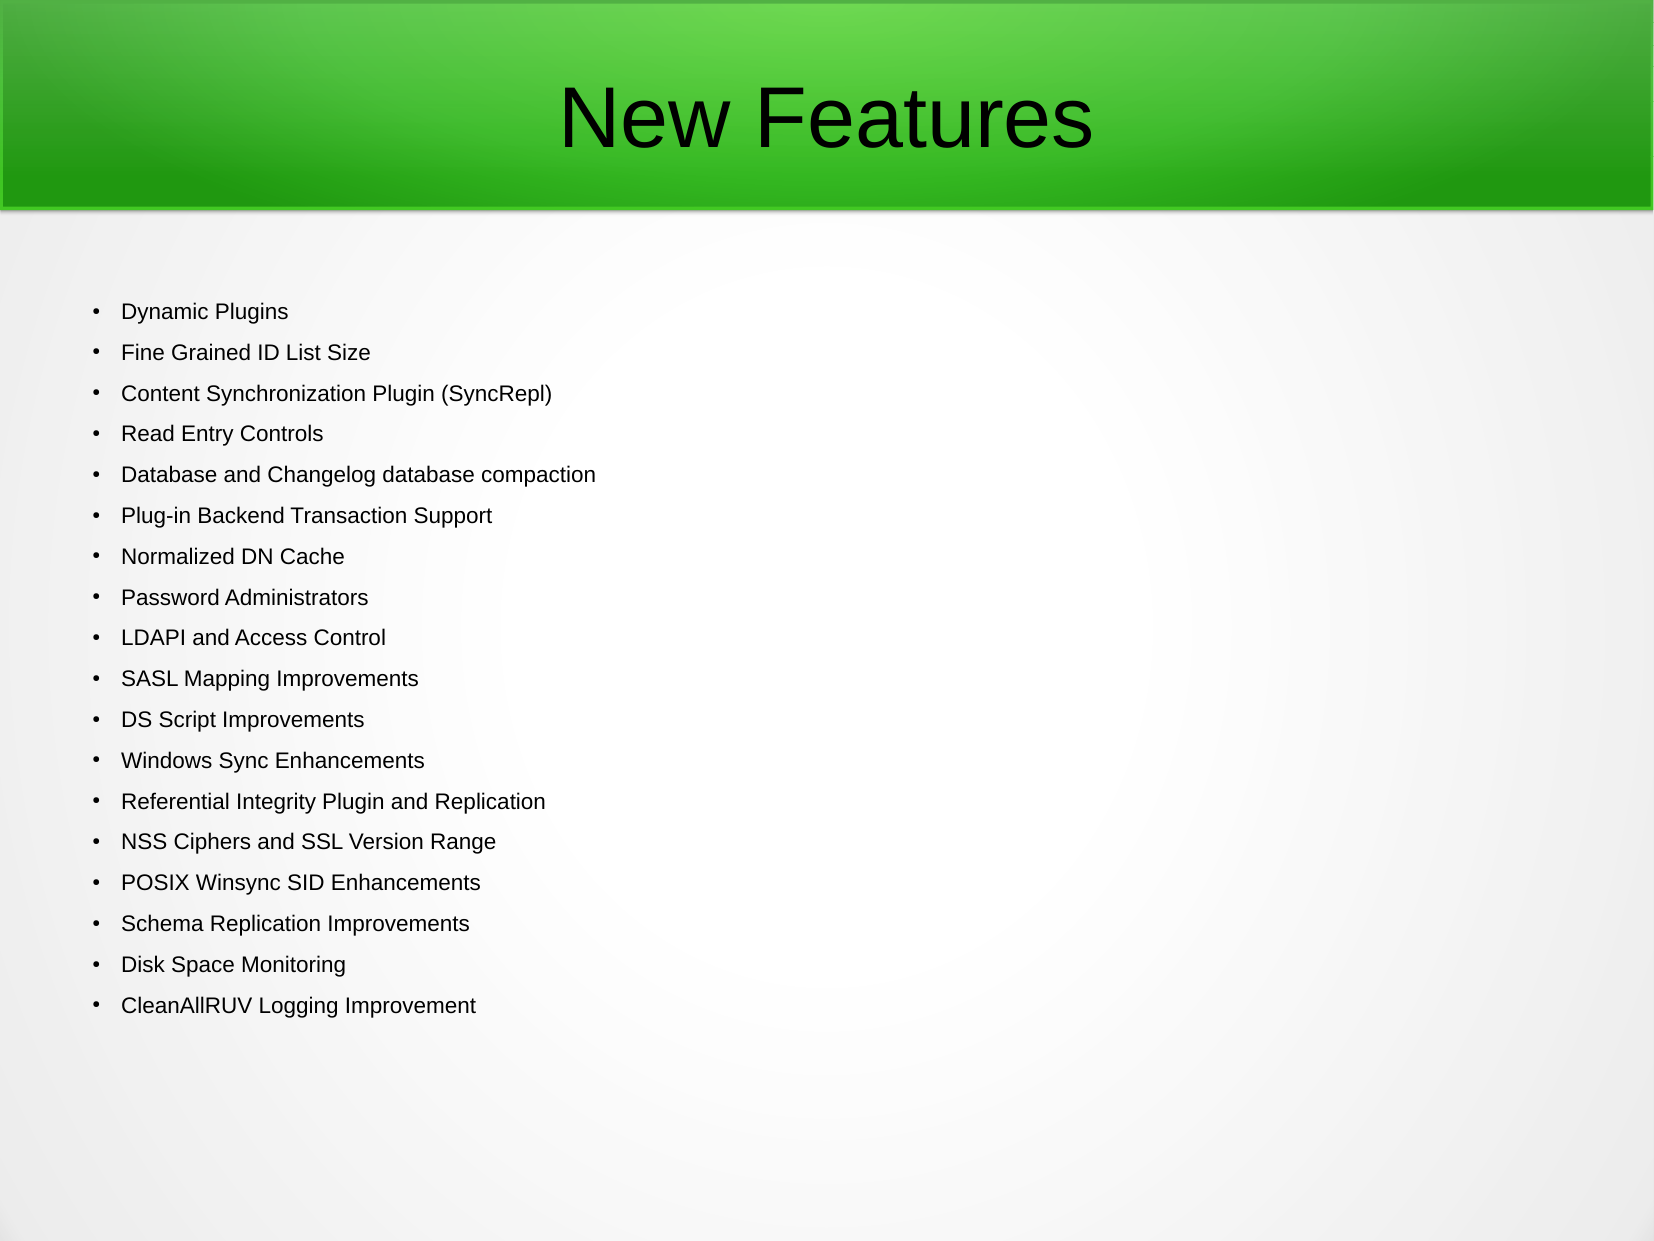

# New Features
Dynamic Plugins
Fine Grained ID List Size
Content Synchronization Plugin (SyncRepl)
Read Entry Controls
Database and Changelog database compaction
Plug-in Backend Transaction Support
Normalized DN Cache
Password Administrators
LDAPI and Access Control
SASL Mapping Improvements
DS Script Improvements
Windows Sync Enhancements
Referential Integrity Plugin and Replication
NSS Ciphers and SSL Version Range
POSIX Winsync SID Enhancements
Schema Replication Improvements
Disk Space Monitoring
CleanAllRUV Logging Improvement